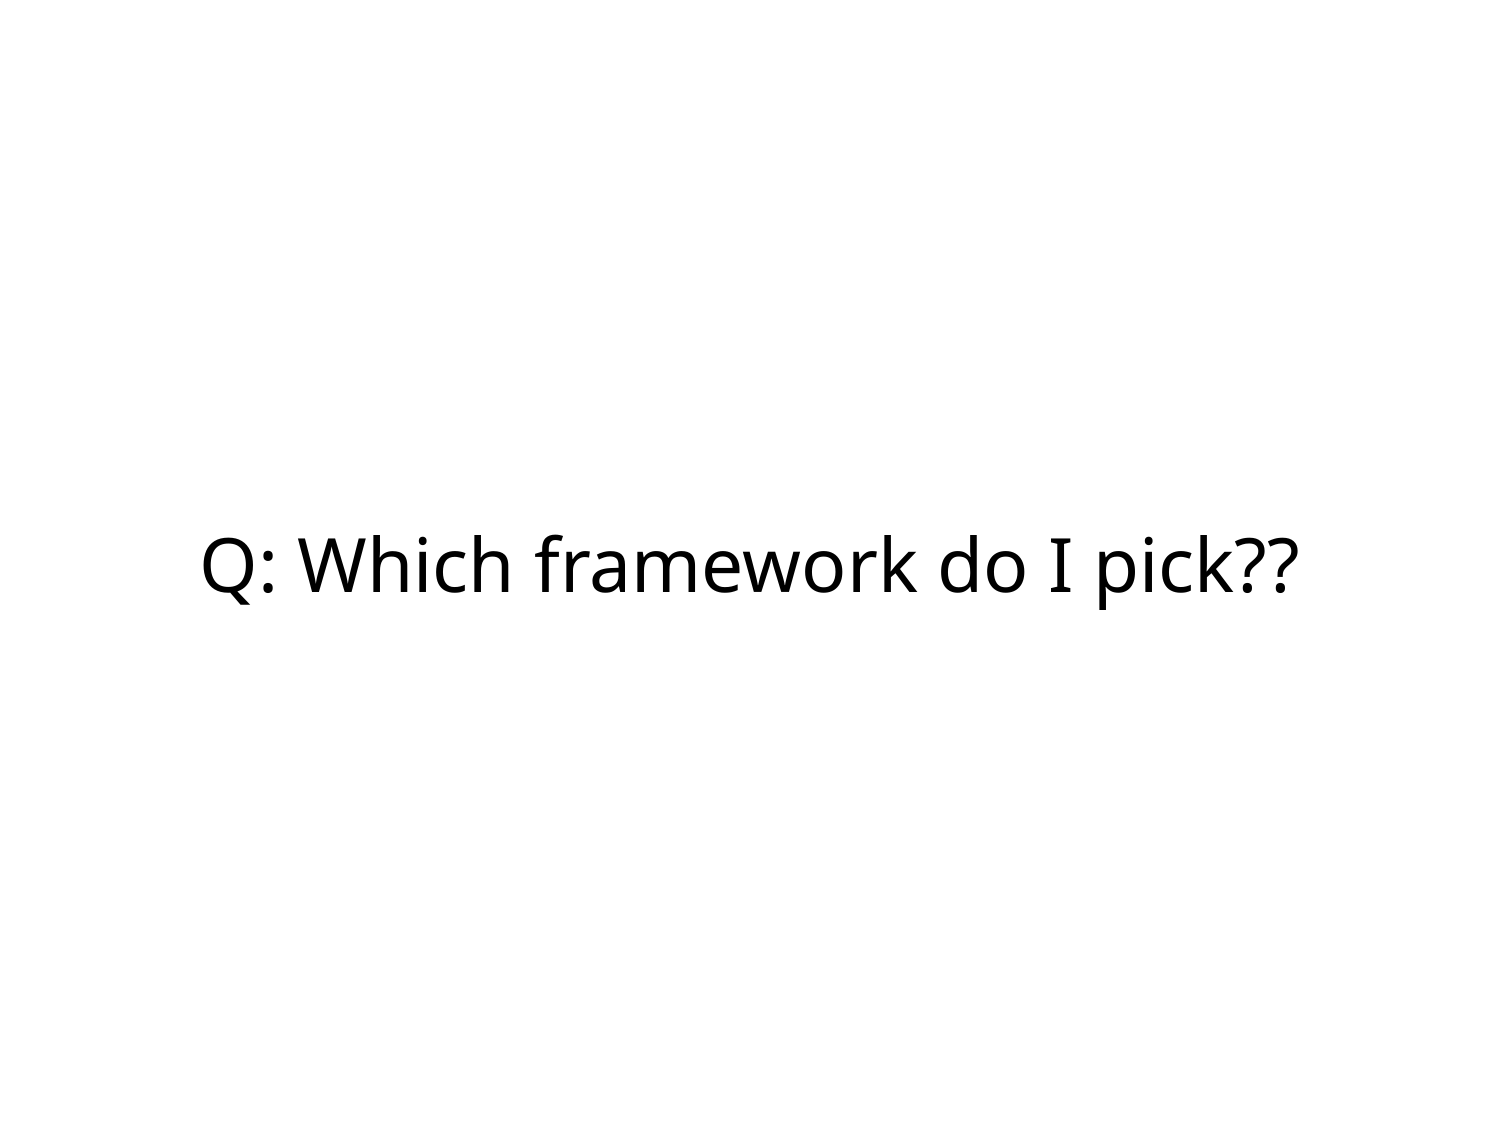

# Q: Which framework do I pick??